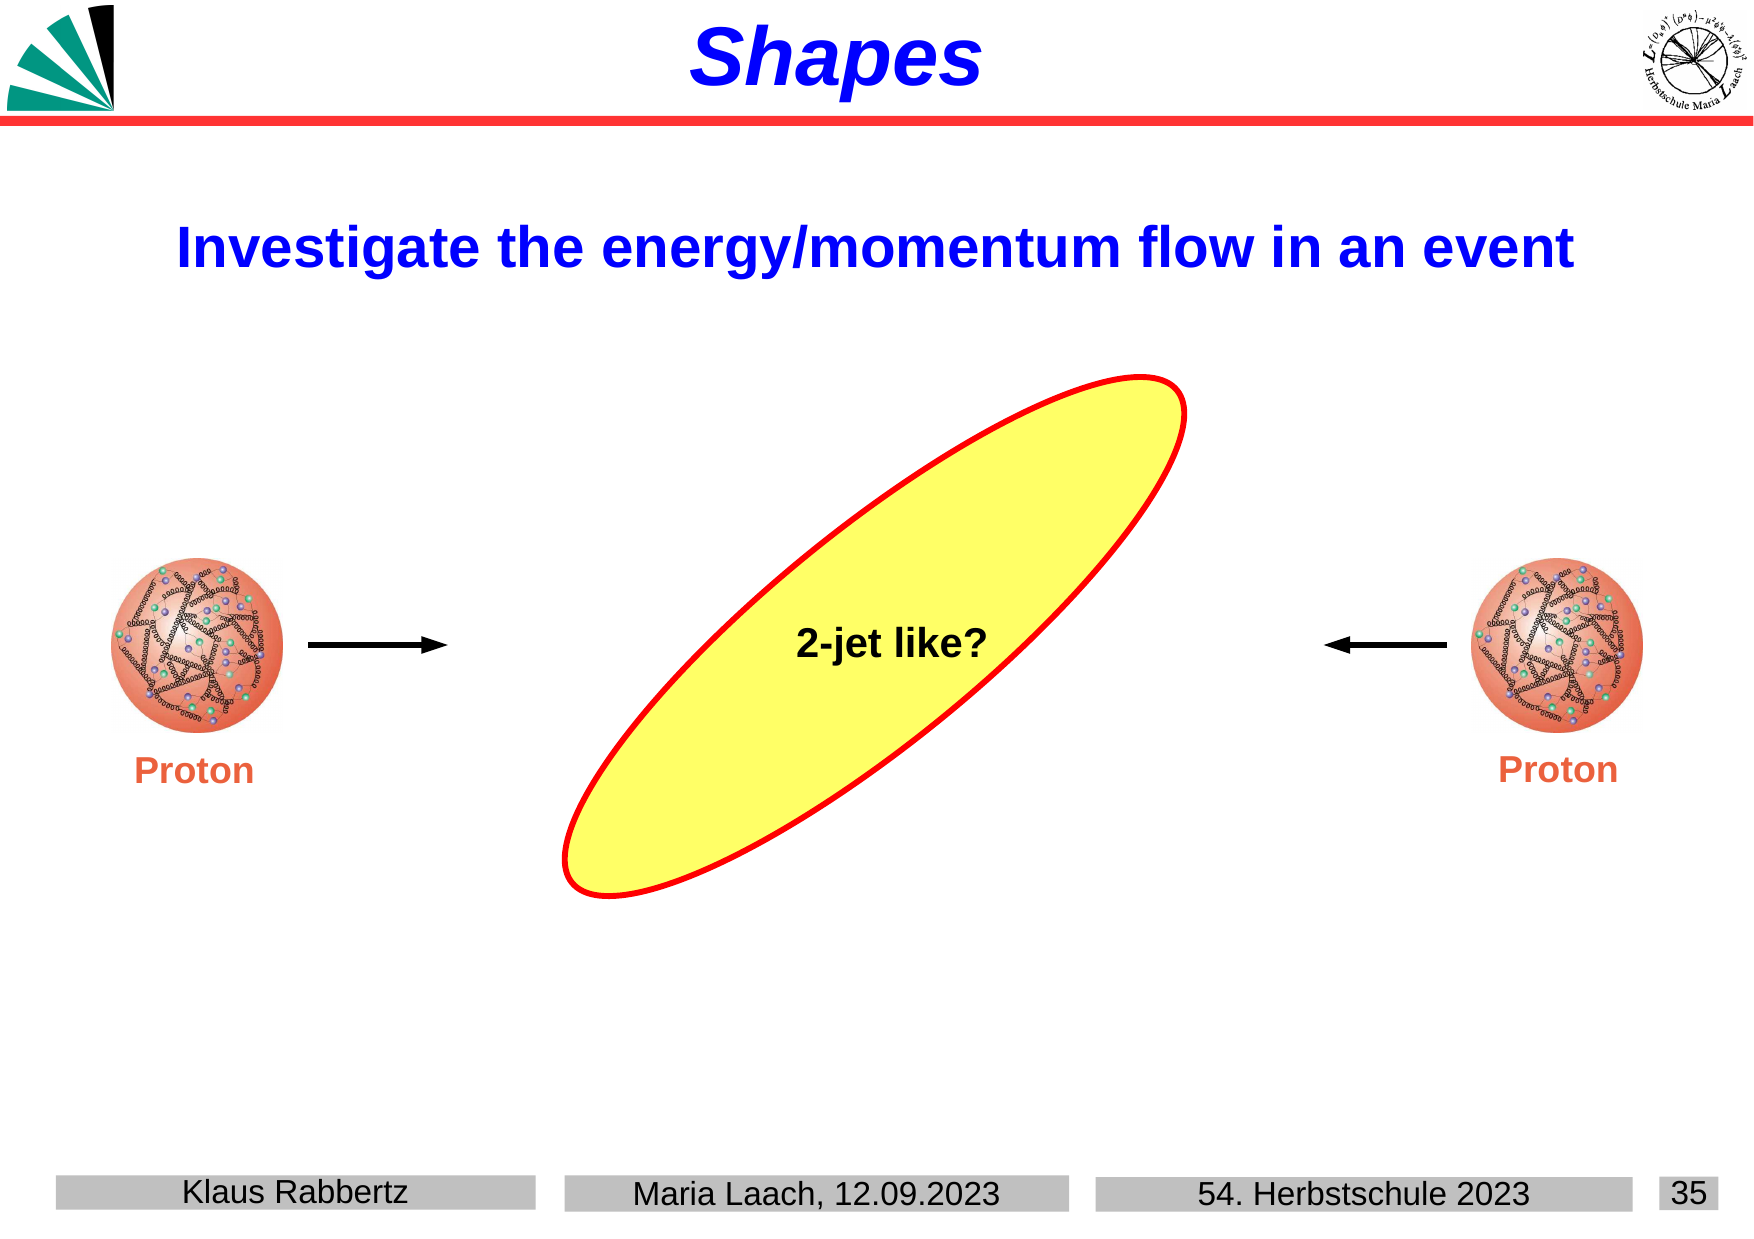

# Shapes
Investigate the energy/momentum flow in an event
2-jet like?
Proton
Proton